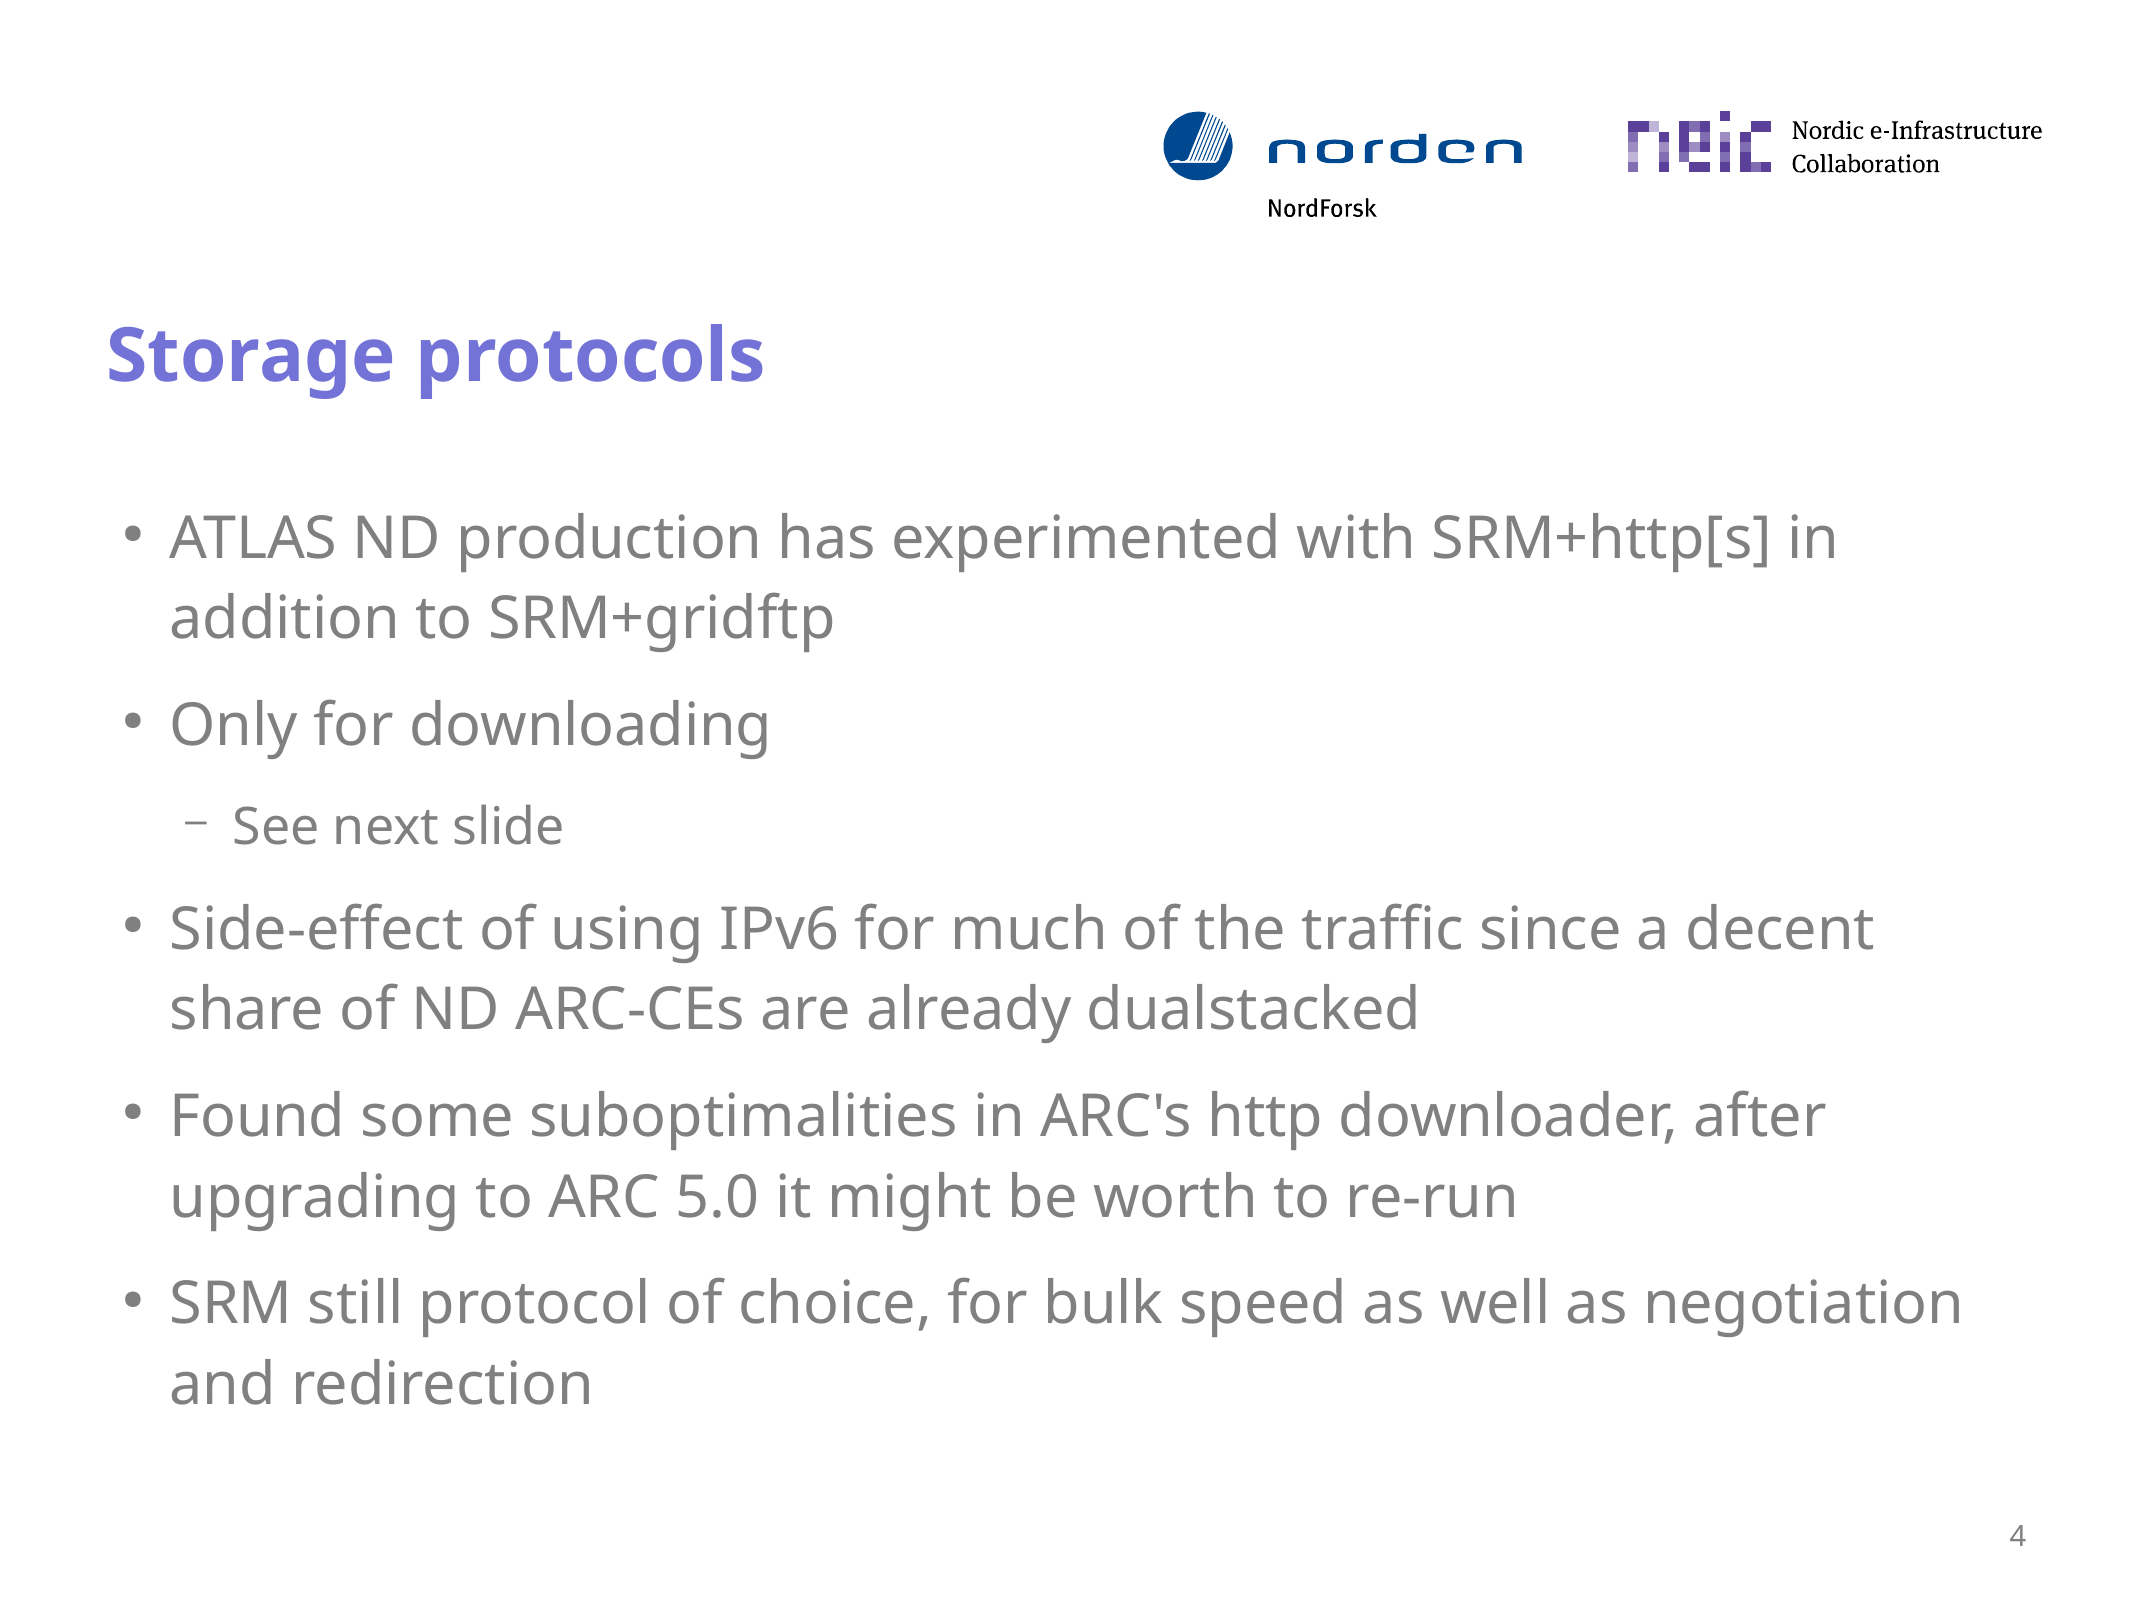

# Storage protocols
ATLAS ND production has experimented with SRM+http[s] in addition to SRM+gridftp
Only for downloading
See next slide
Side-effect of using IPv6 for much of the traffic since a decent share of ND ARC-CEs are already dualstacked
Found some suboptimalities in ARC's http downloader, after upgrading to ARC 5.0 it might be worth to re-run
SRM still protocol of choice, for bulk speed as well as negotiation and redirection
4